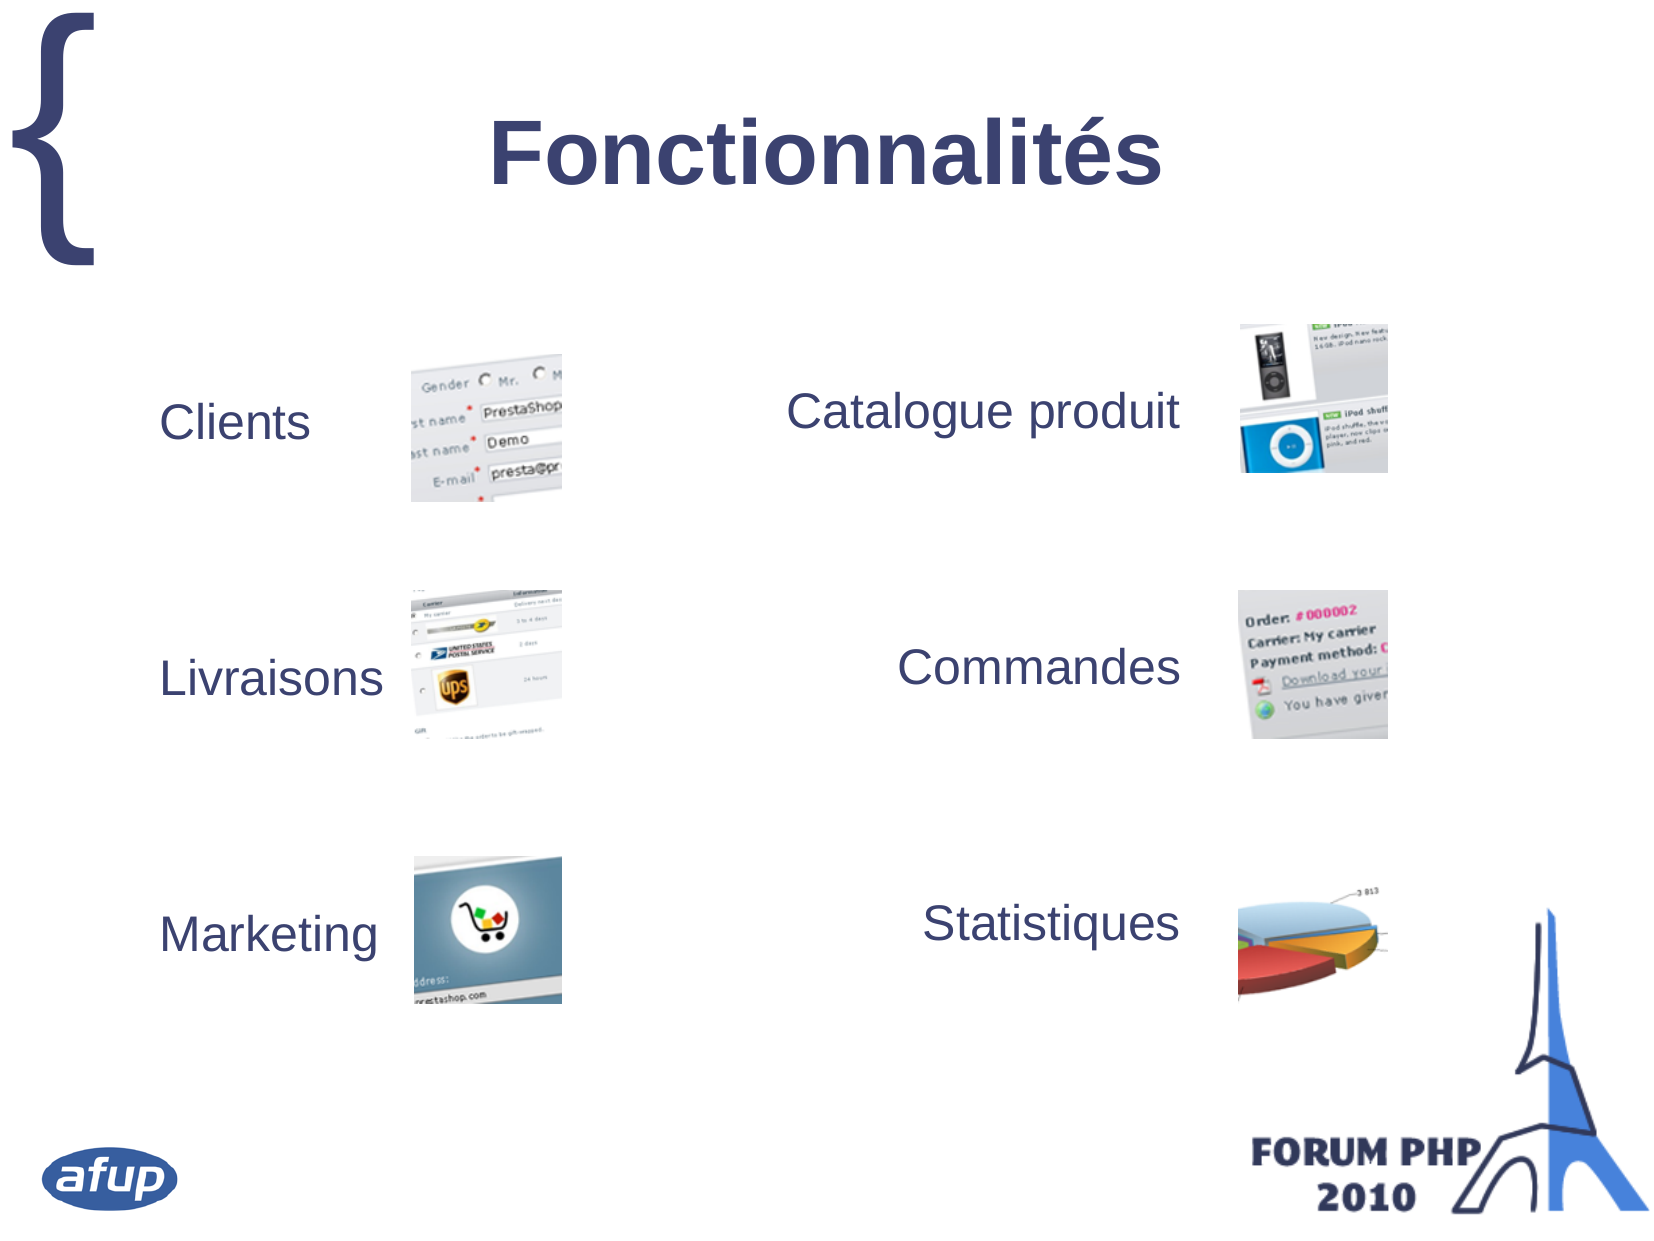

# Fonctionnalités
Clients
Livraisons
Marketing
Catalogue produit
Commandes
Statistiques